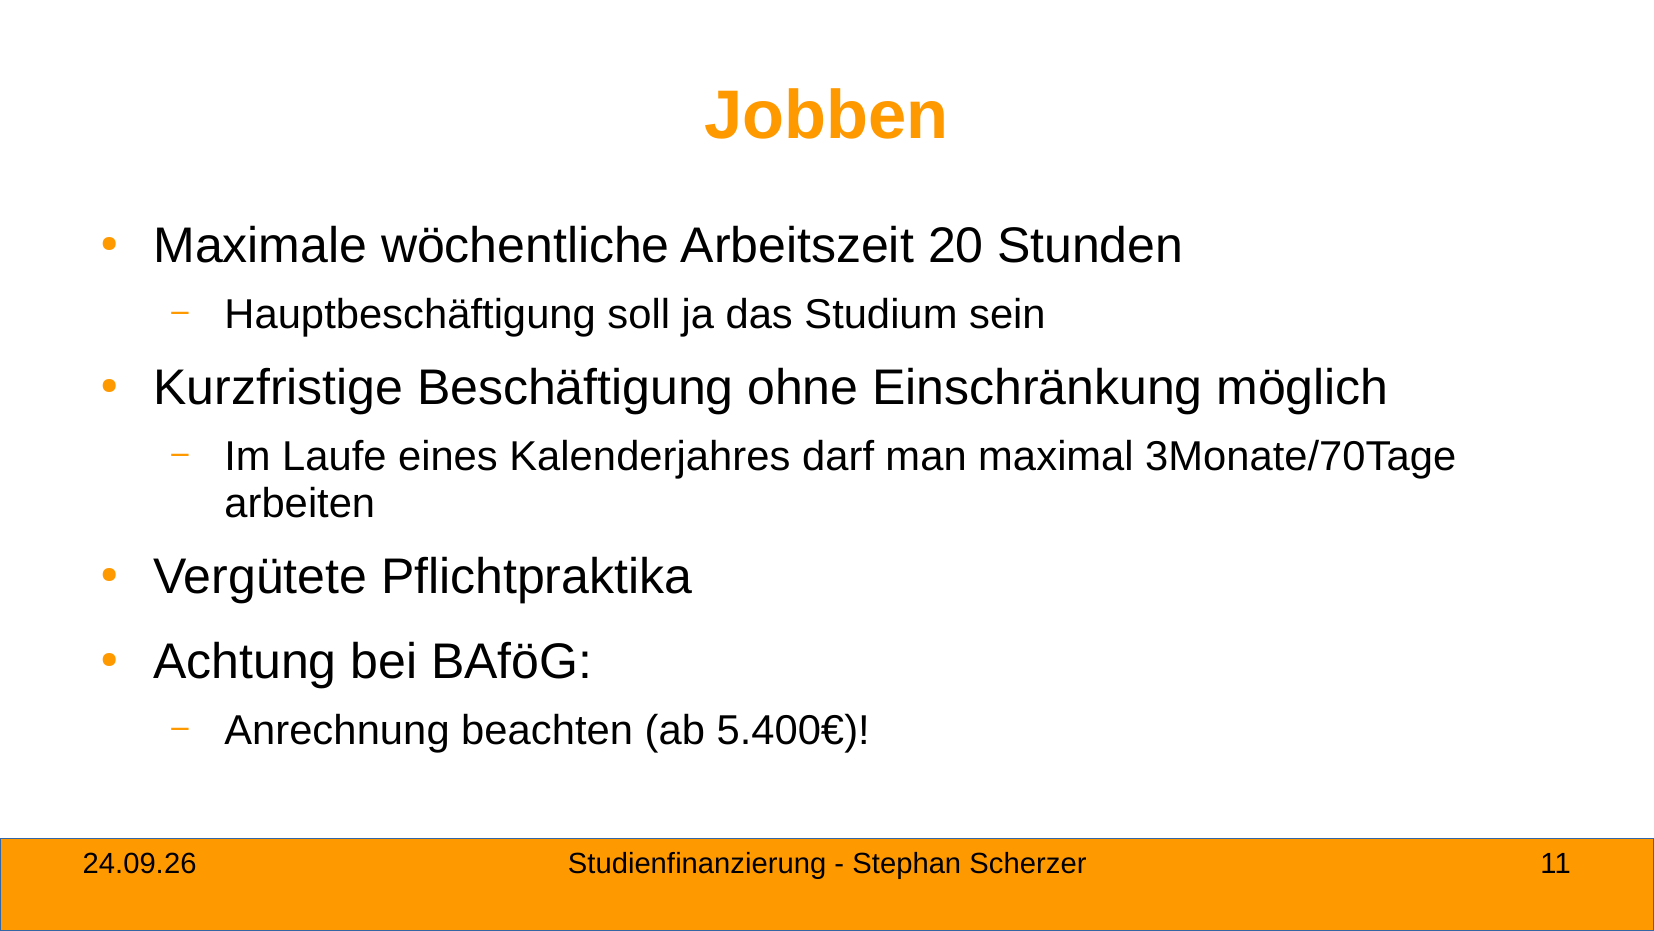

# Jobben
Maximale wöchentliche Arbeitszeit 20 Stunden
Hauptbeschäftigung soll ja das Studium sein
Kurzfristige Beschäftigung ohne Einschränkung möglich
Im Laufe eines Kalenderjahres darf man maximal 3Monate/70Tage arbeiten
Vergütete Pflichtpraktika
Achtung bei BAföG:
Anrechnung beachten (ab 5.400€)!
Studienfinanzierung - Stephan Scherzer
11